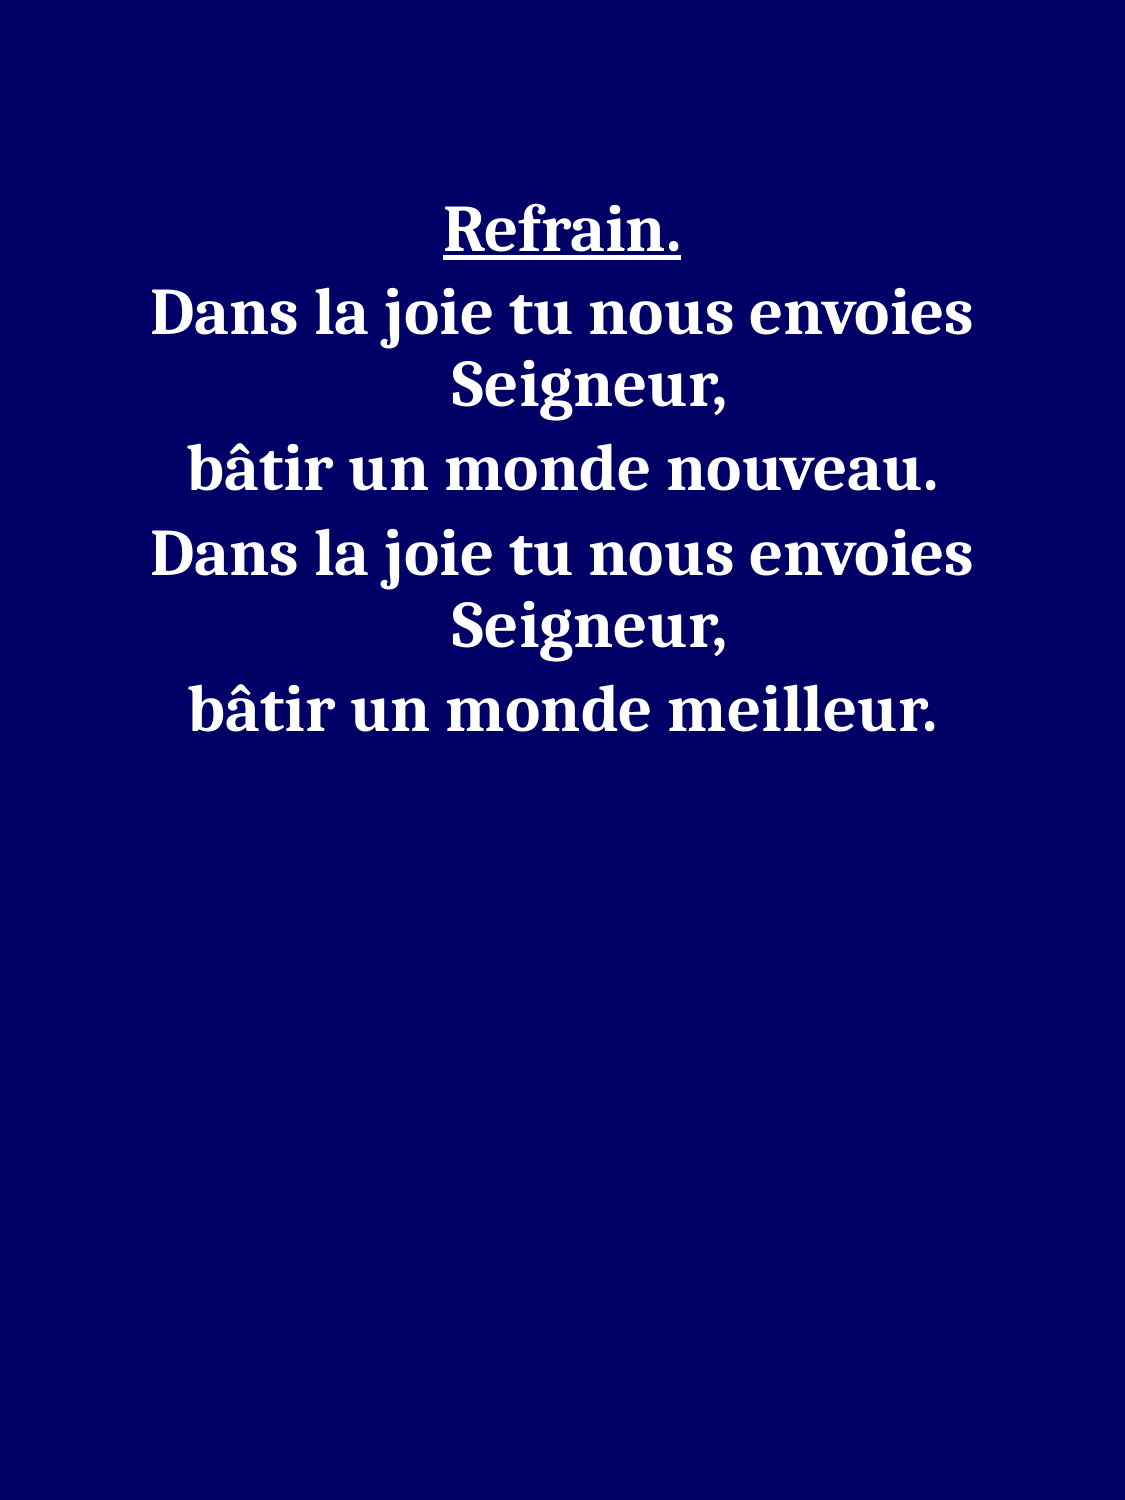

Refrain.
Dans la joie tu nous envoies Seigneur,
bâtir un monde nouveau.
Dans la joie tu nous envoies Seigneur,
bâtir un monde meilleur.